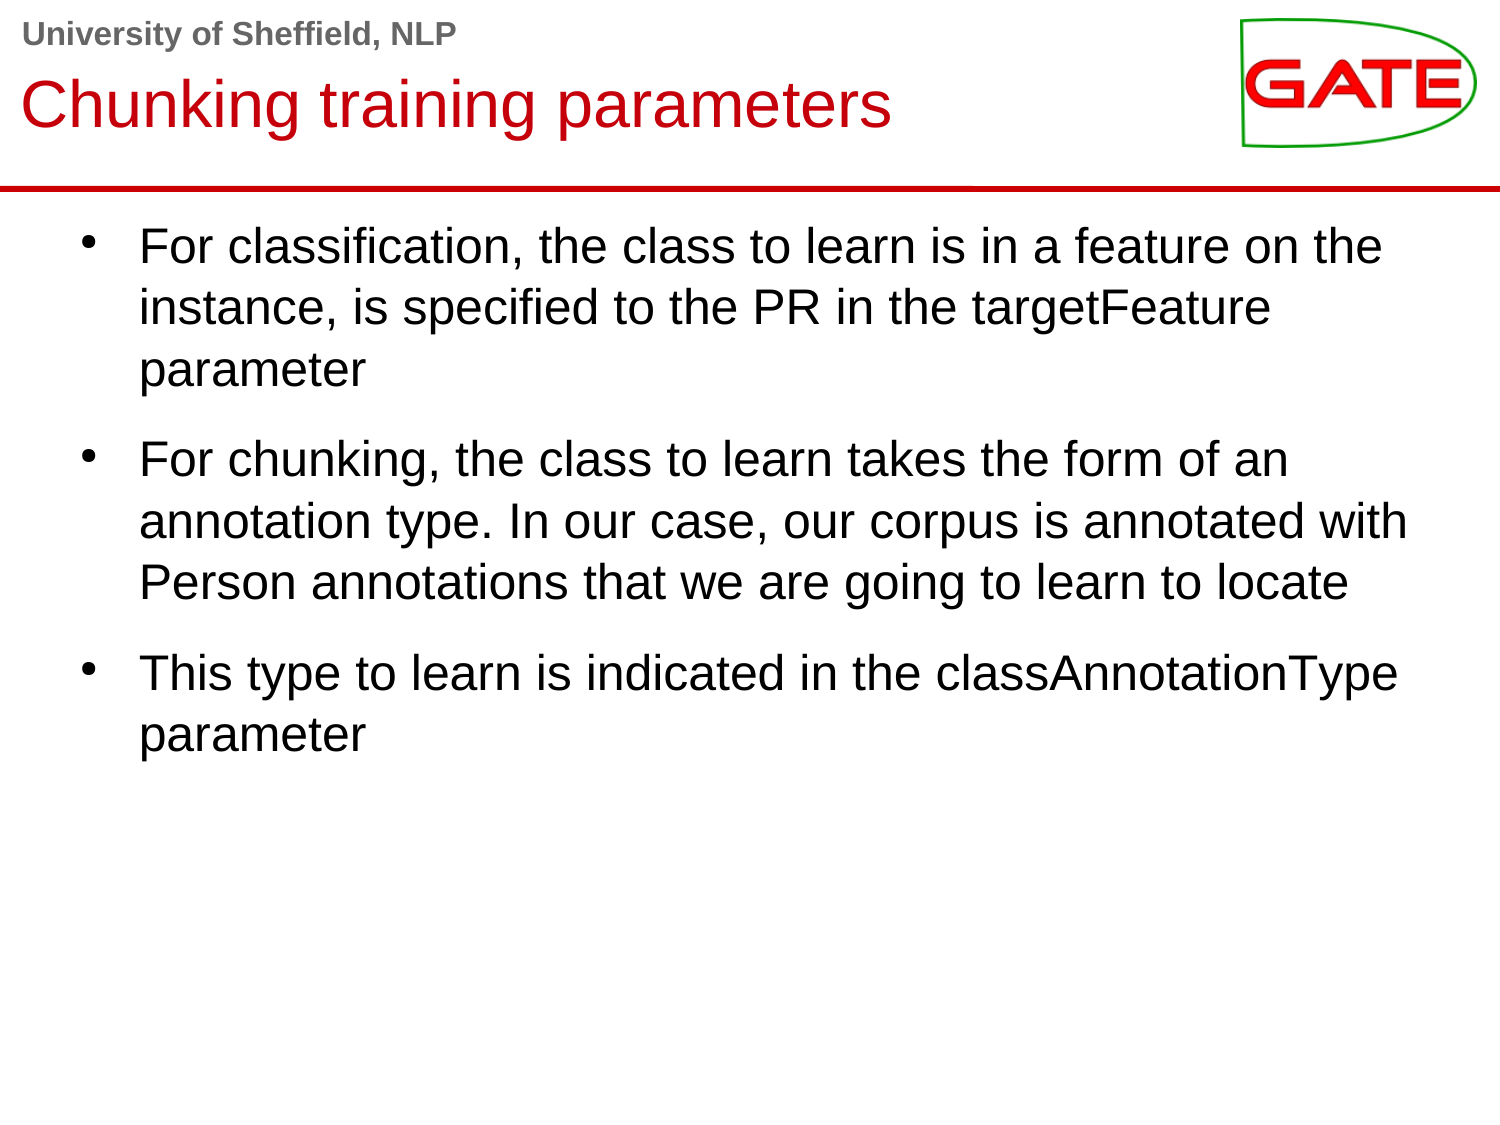

# Chunking training parameters
For classification, the class to learn is in a feature on the instance, is specified to the PR in the targetFeature parameter
For chunking, the class to learn takes the form of an annotation type. In our case, our corpus is annotated with Person annotations that we are going to learn to locate
This type to learn is indicated in the classAnnotationType parameter